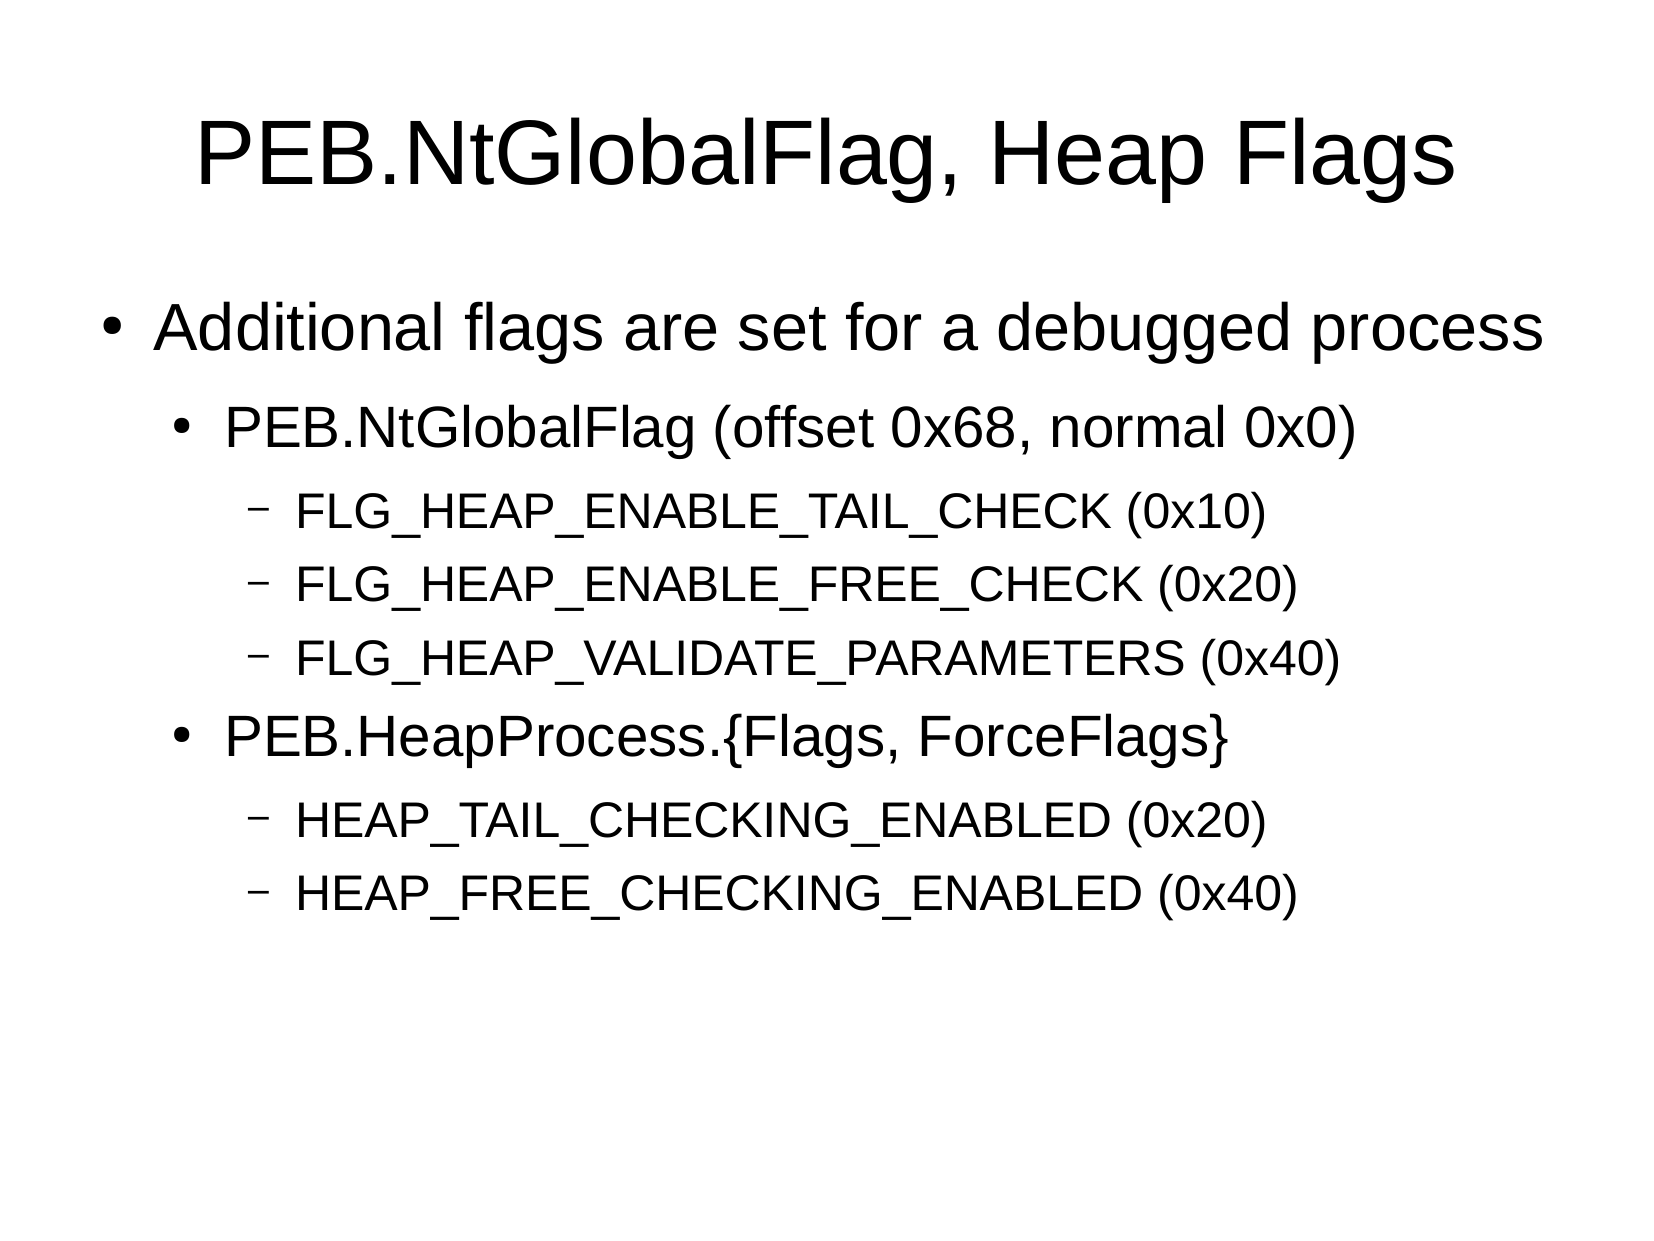

# PEB.NtGlobalFlag, Heap Flags
Additional flags are set for a debugged process
PEB.NtGlobalFlag (offset 0x68, normal 0x0)
FLG_HEAP_ENABLE_TAIL_CHECK (0x10)
FLG_HEAP_ENABLE_FREE_CHECK (0x20)
FLG_HEAP_VALIDATE_PARAMETERS (0x40)
PEB.HeapProcess.{Flags, ForceFlags}
HEAP_TAIL_CHECKING_ENABLED (0x20)
HEAP_FREE_CHECKING_ENABLED (0x40)